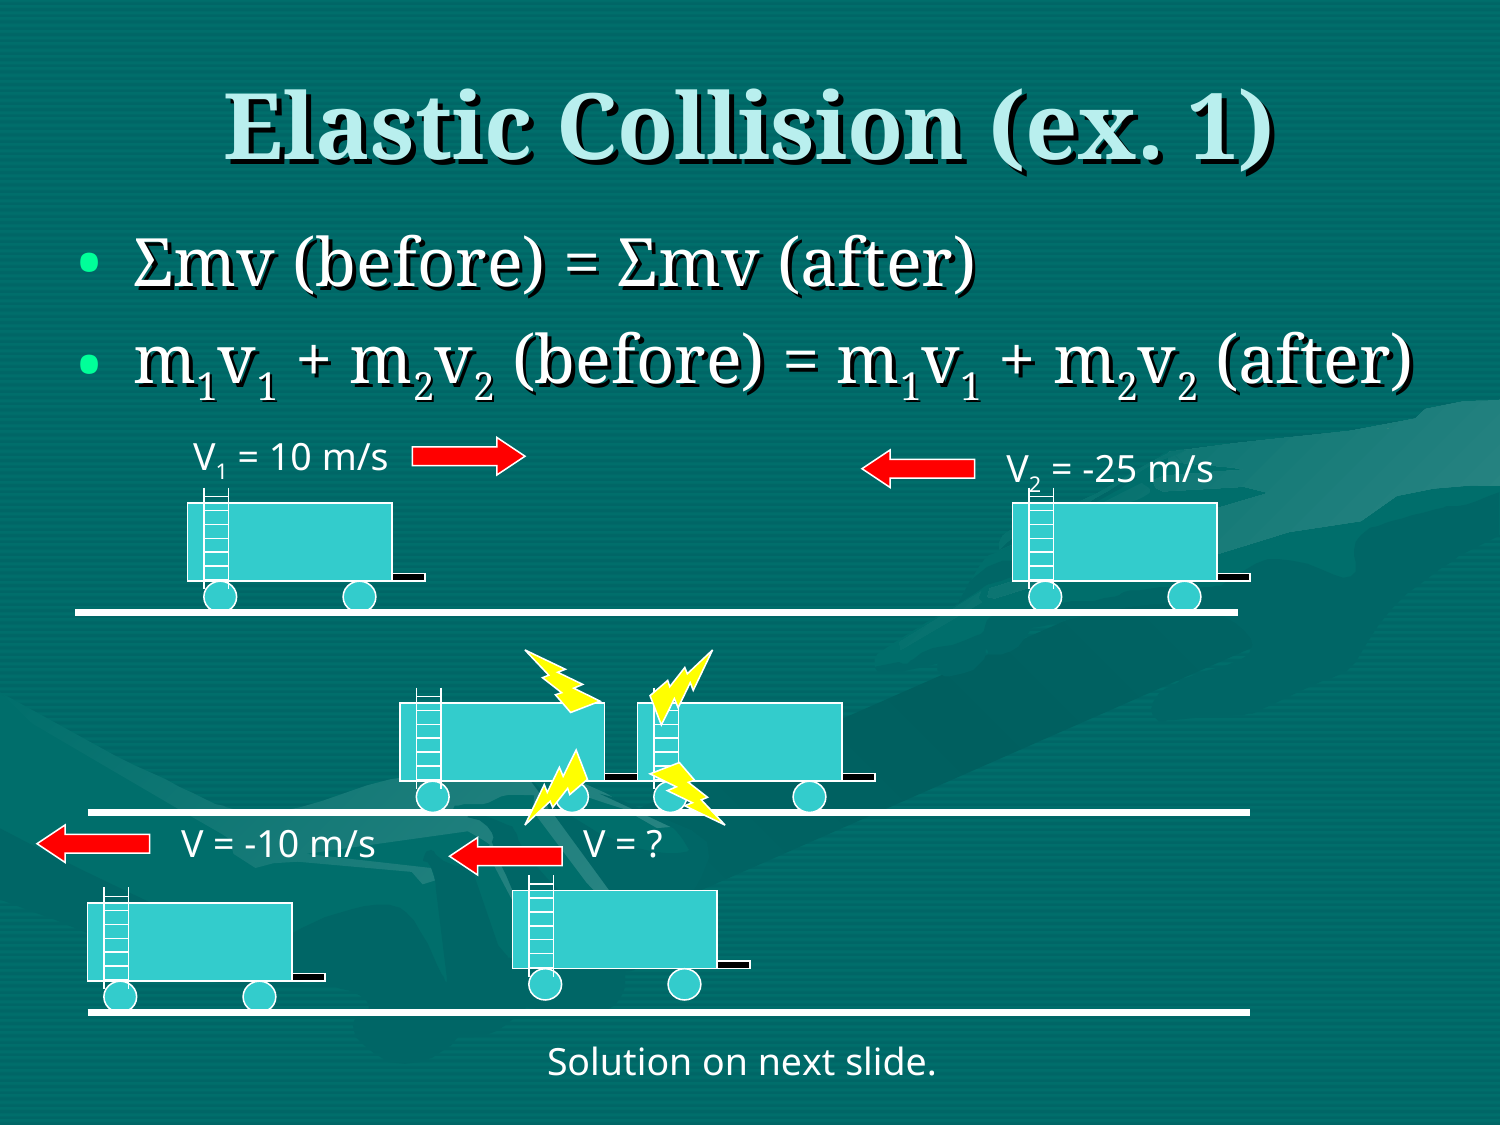

# Elastic Collision (ex. 1)
Σmv (before) = Σmv (after)
m1v1 + m2v2 (before) = m1v1 + m2v2 (after)
V1 = 10 m/s
V2 = -25 m/s
V = -10 m/s
V = ?
Solution on next slide.